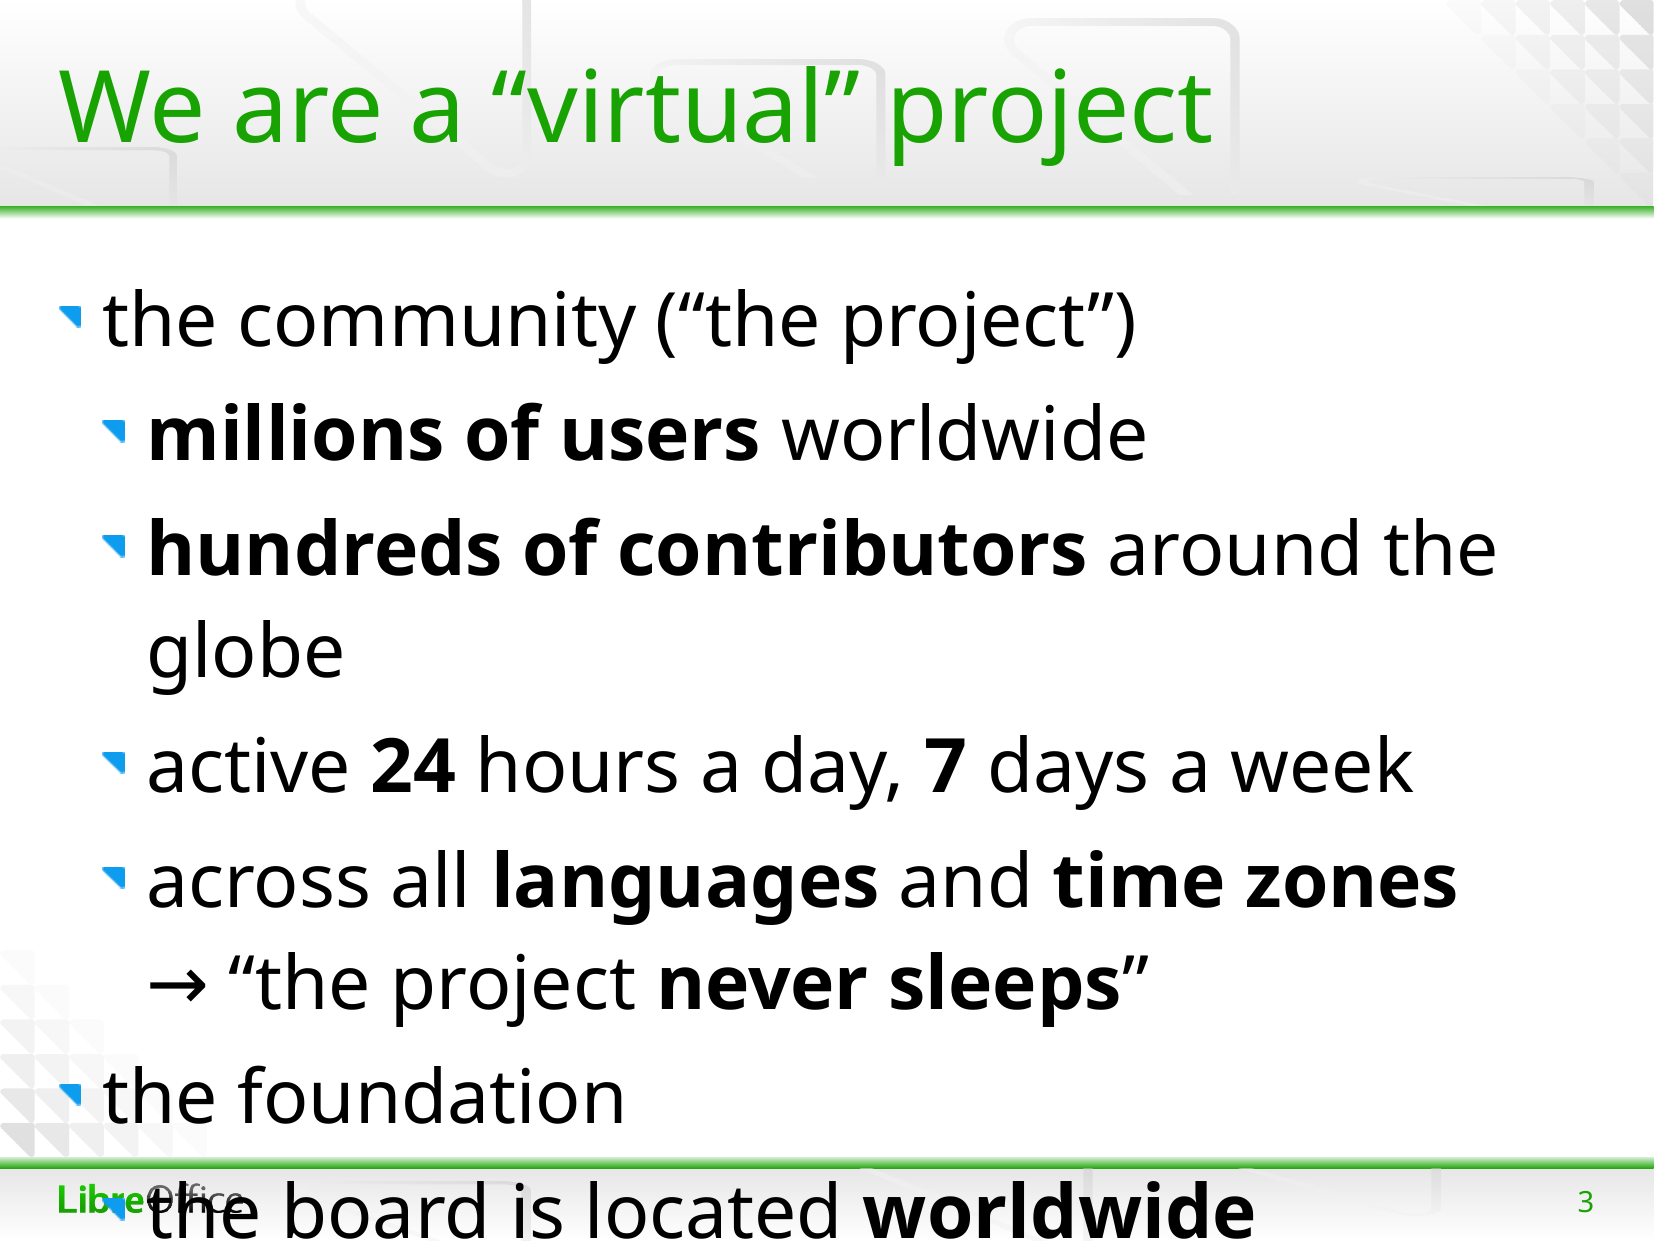

# We are a “virtual” project
the community (“the project”)
millions of users worldwide
hundreds of contributors around the globe
active 24 hours a day, 7 days a week
across all languages and time zones
→ “the project never sleeps”
the foundation
the board is located worldwide
we have no physical office
3